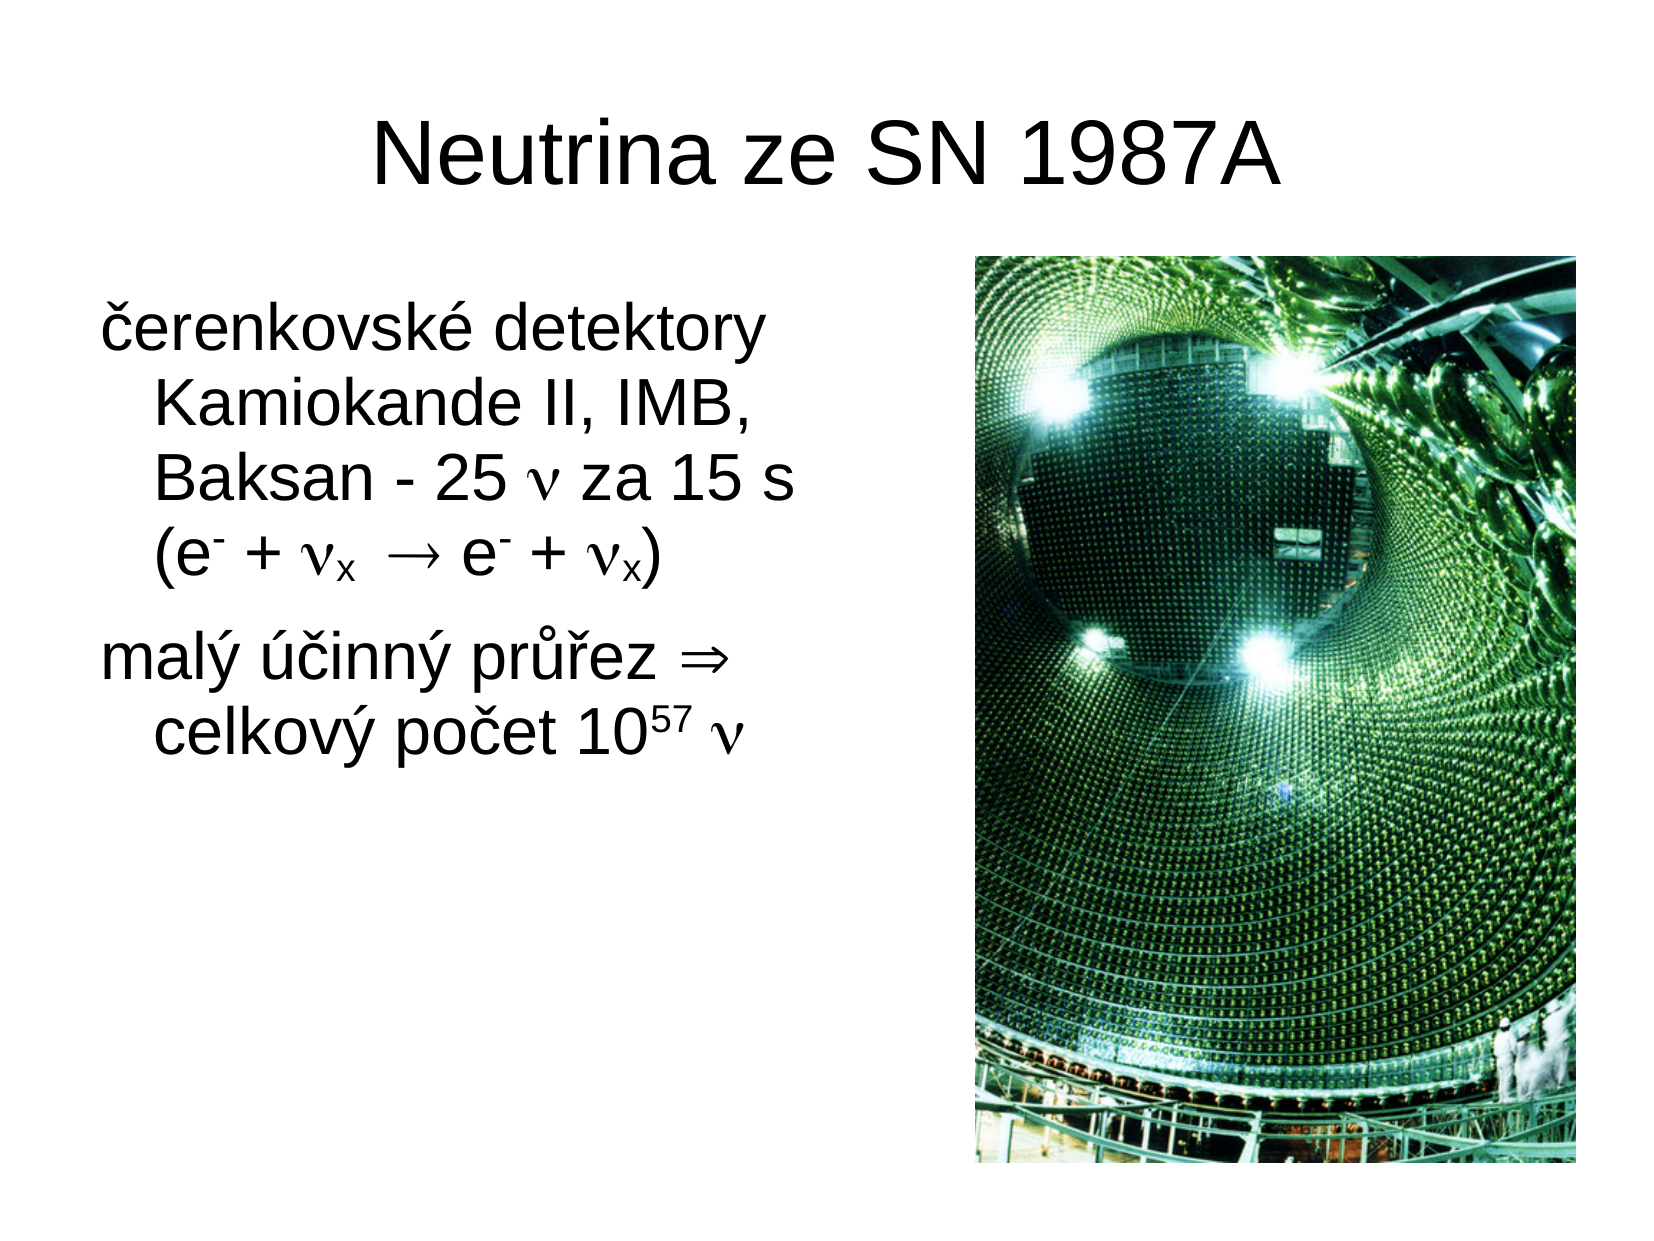

# Neutrina ze SN 1987A
čerenkovské detektory Kamiokande II, IMB, Baksan - 25 n za 15 s (e- + nx  e- + nx)
malý účinný průřez  celkový počet 1057 n